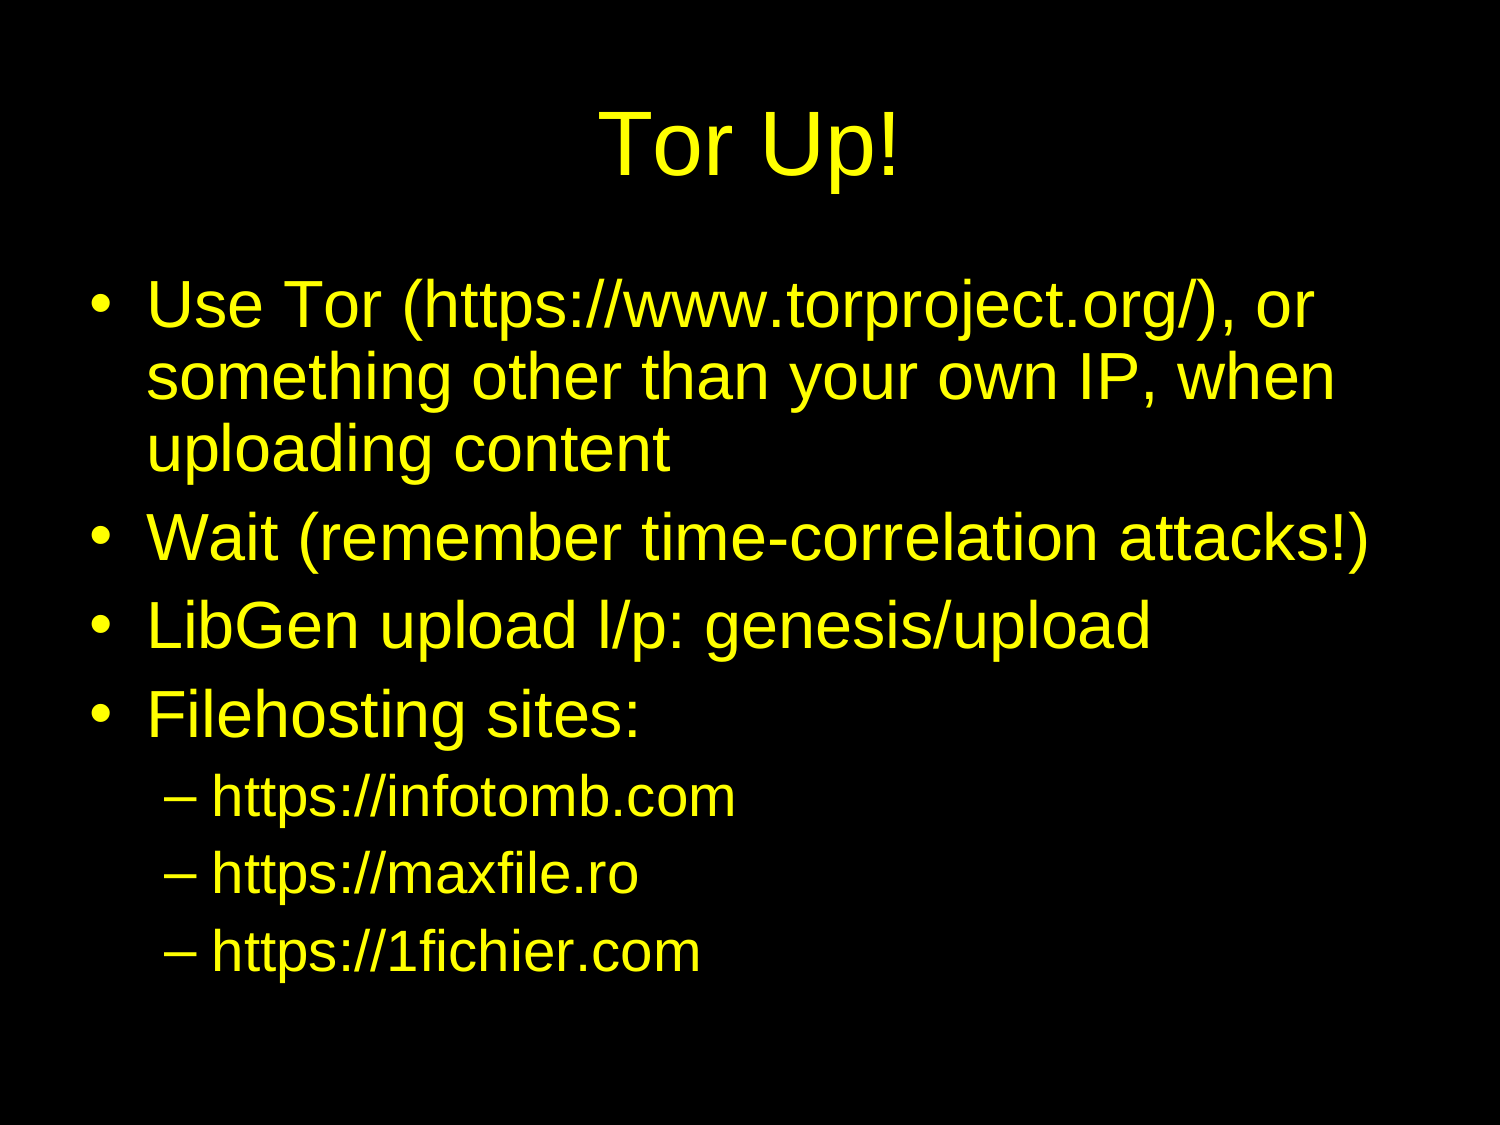

# Tor Up!
Use Tor (https://www.torproject.org/), or something other than your own IP, when uploading content
Wait (remember time-correlation attacks!)
LibGen upload l/p: genesis/upload
Filehosting sites:
https://infotomb.com
https://maxfile.ro
https://1fichier.com